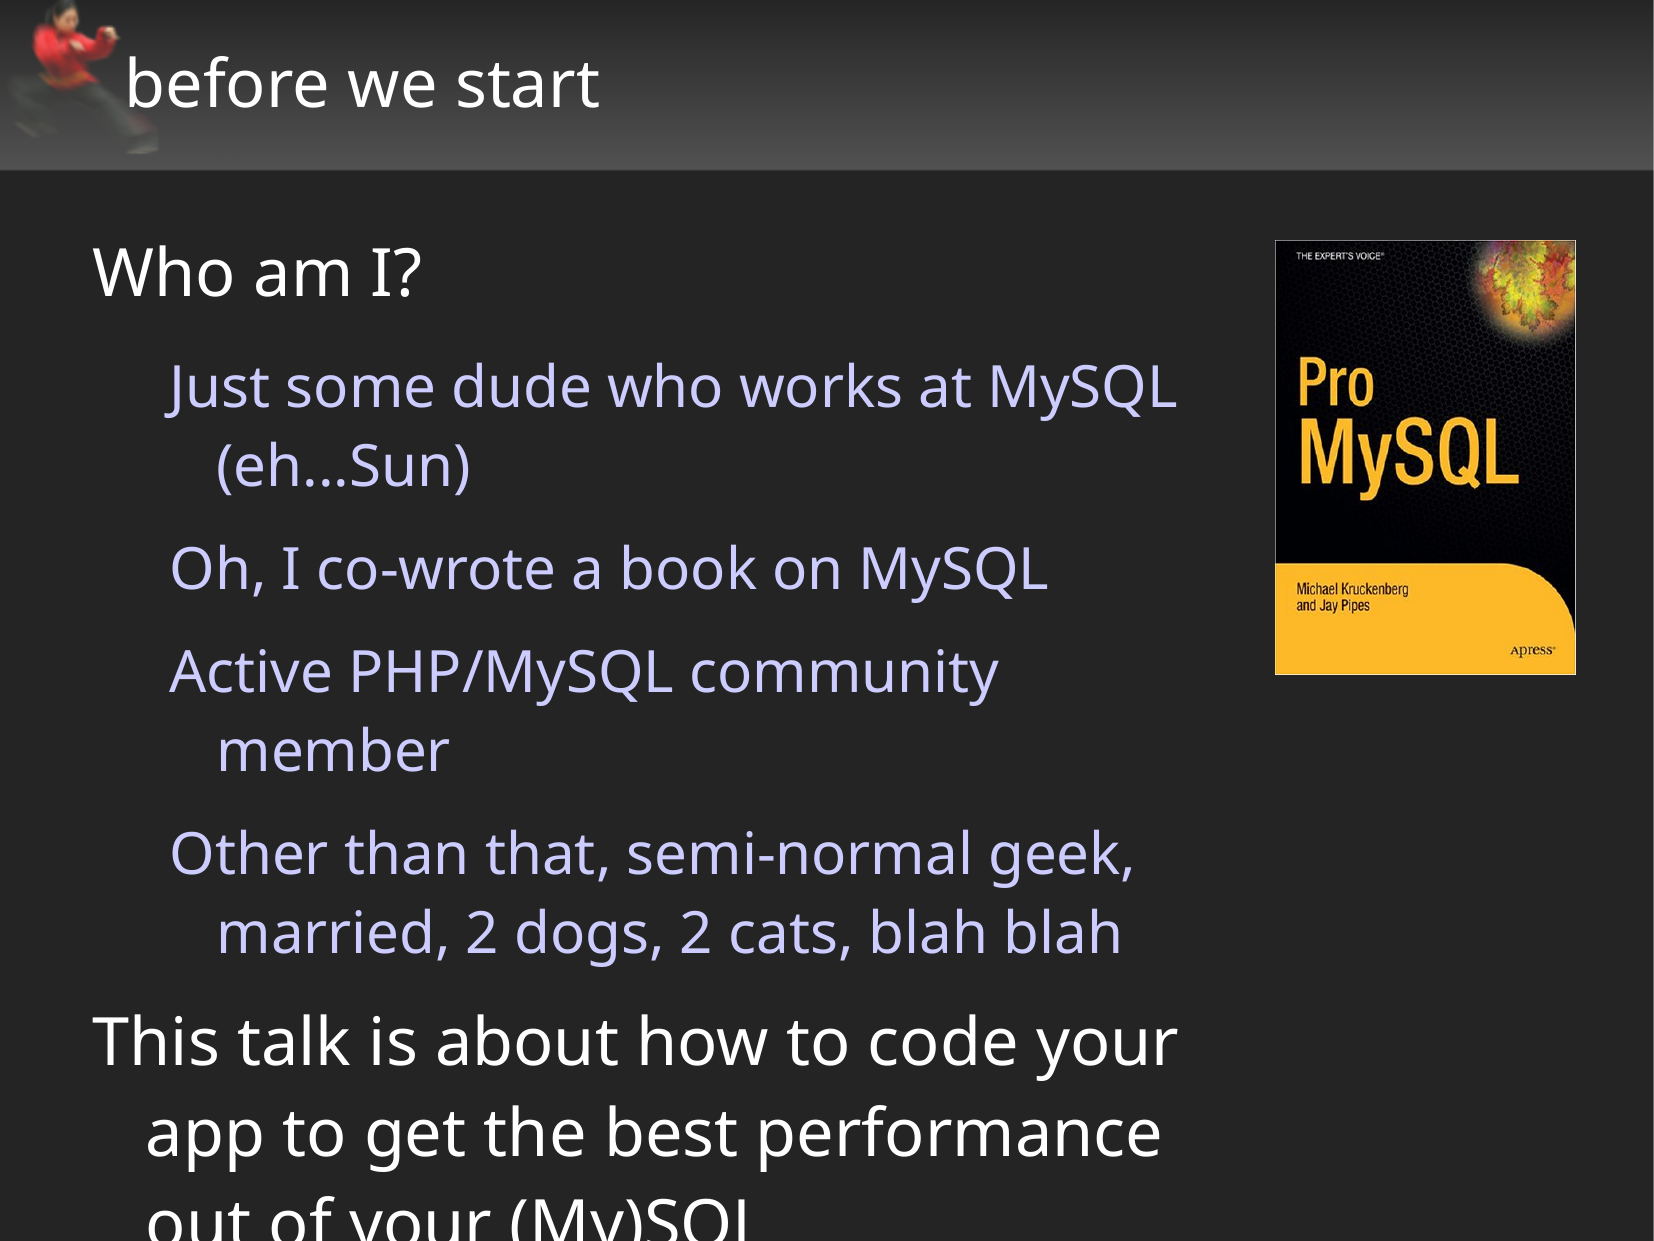

# before we start
Who am I?
Just some dude who works at MySQL (eh...Sun)
Oh, I co-wrote a book on MySQL
Active PHP/MySQL community member
Other than that, semi-normal geek, married, 2 dogs, 2 cats, blah blah
This talk is about how to code your app to get the best performance out of your (My)SQL